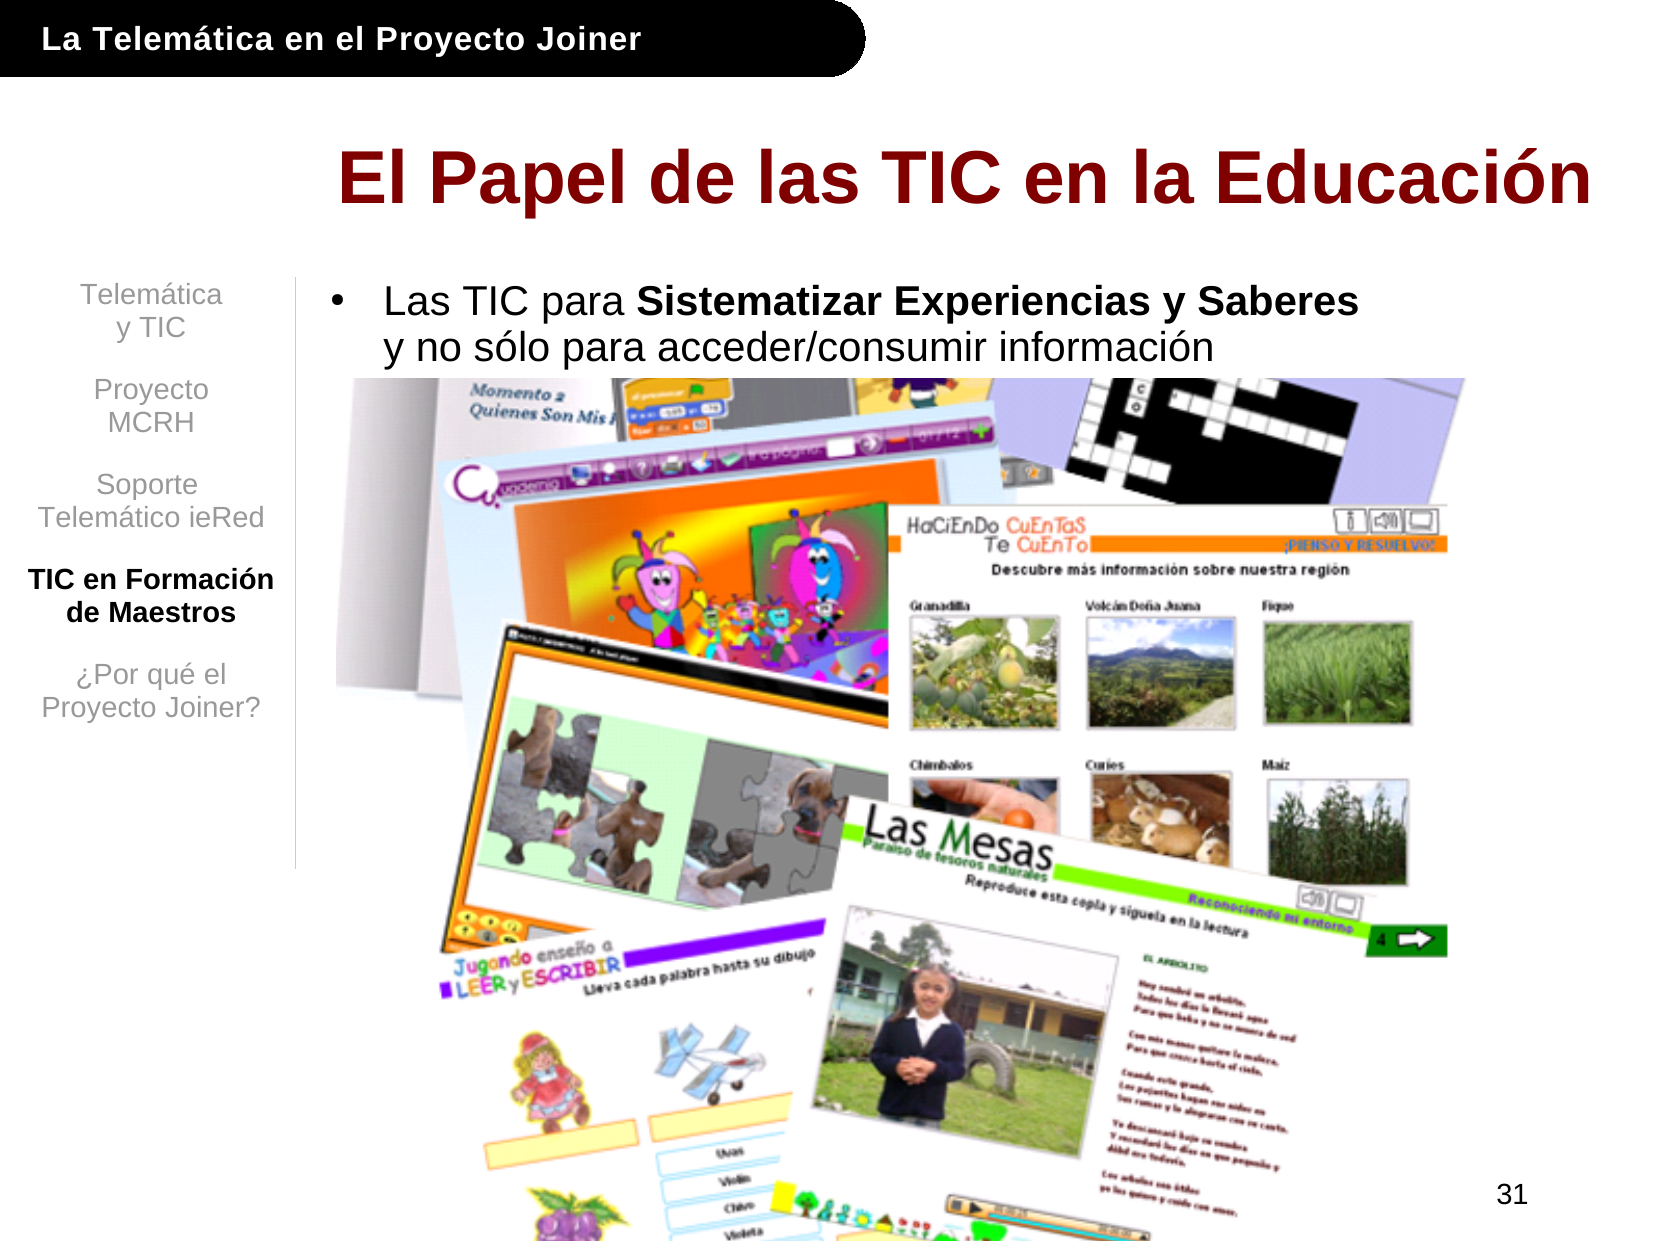

# El Papel de las TIC en la Educación
Las TIC para Sistematizar Experiencias y Saberes
y no sólo para acceder/consumir información
Telemática
y TIC
Proyecto
MCRH
Soporte
Telemático ieRed
TIC en Formación de Maestros
¿Por qué el Proyecto Joiner?